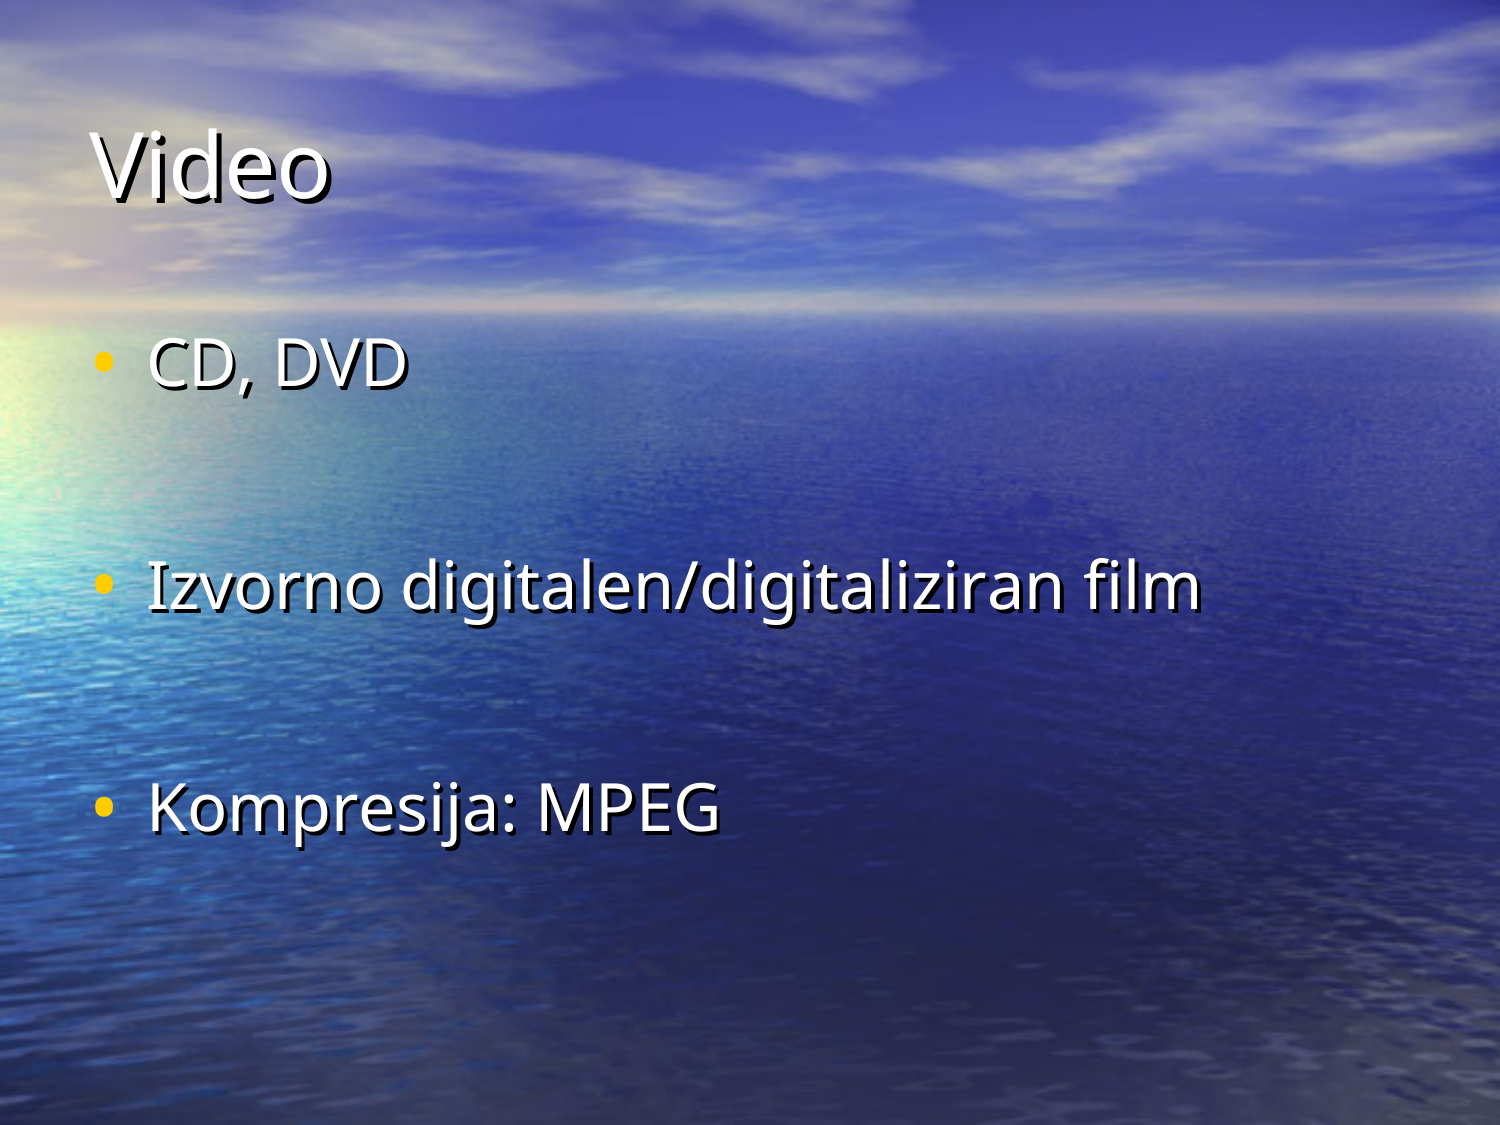

# Video
CD, DVD
Izvorno digitalen/digitaliziran film
Kompresija: MPEG